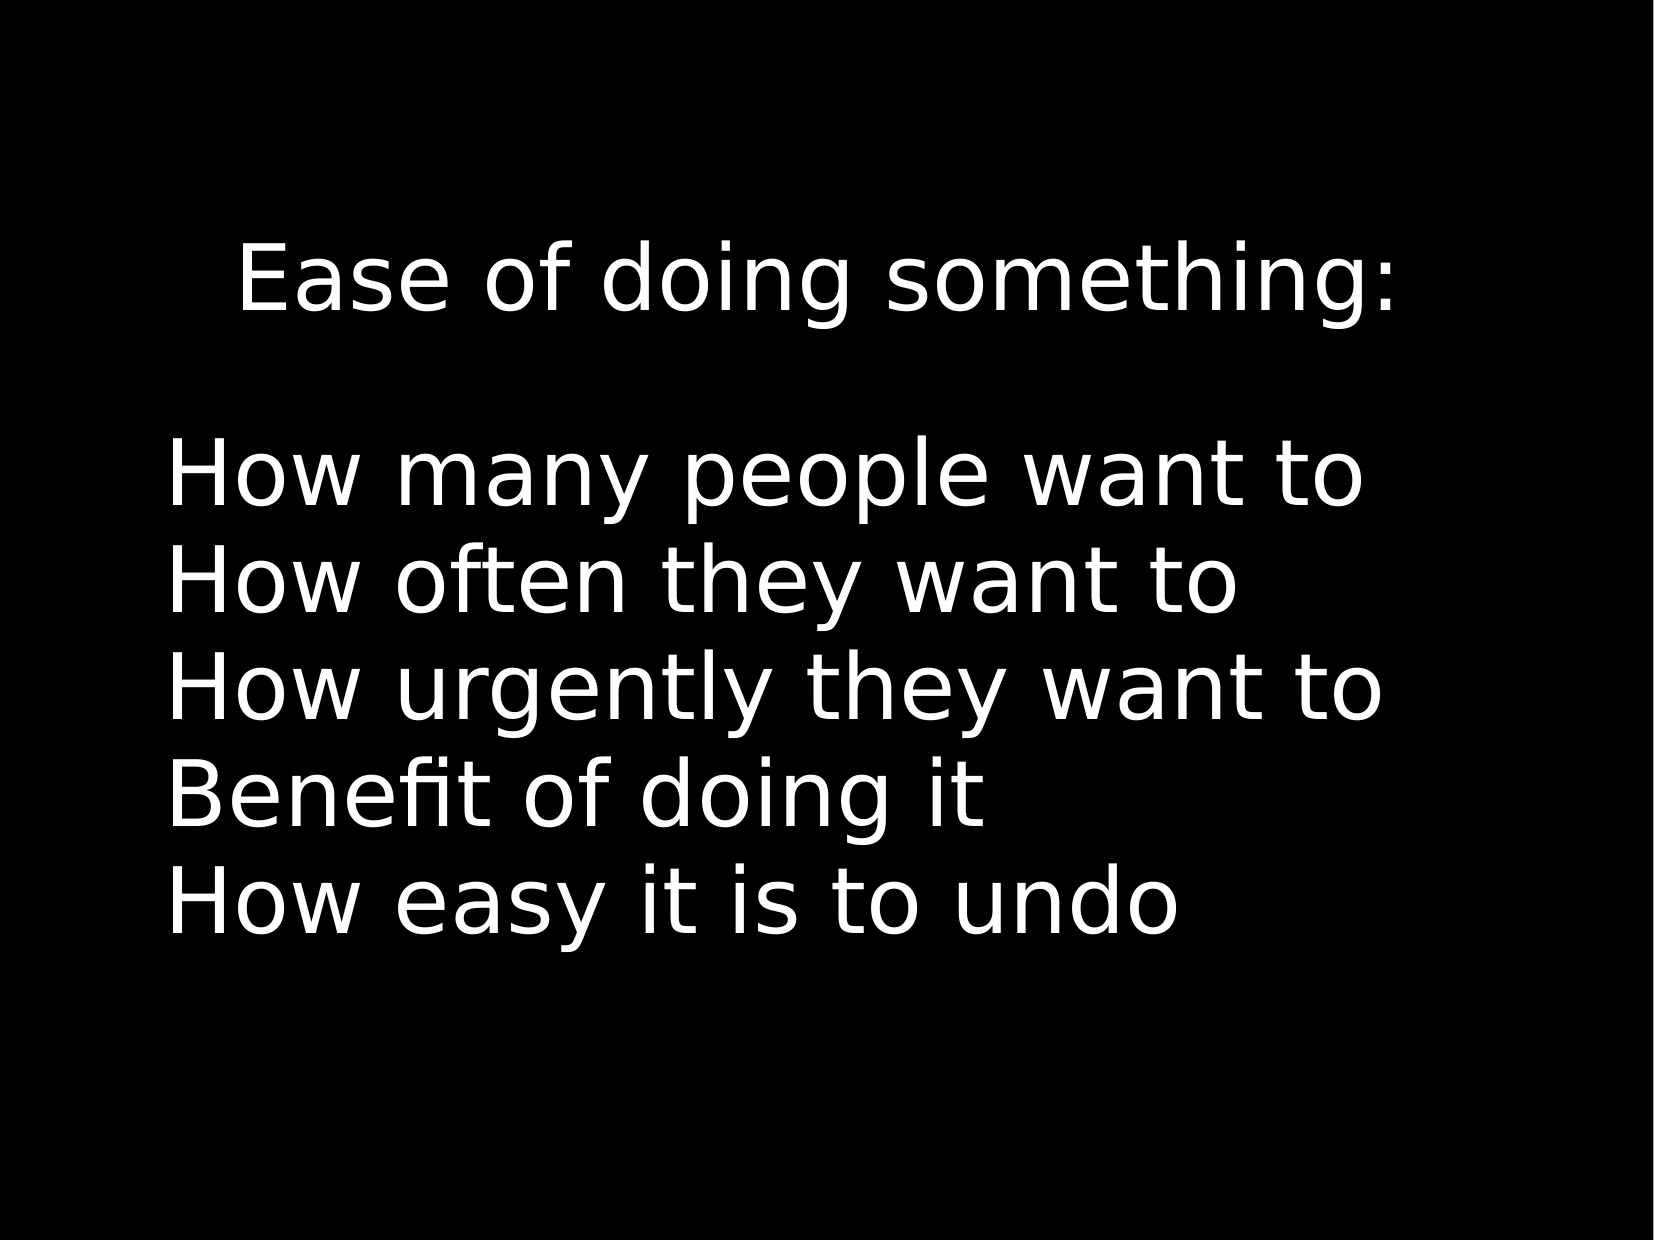

# Ease of doing something:
How many people want to
How often they want to
How urgently they want to
Benefit of doing it
How easy it is to undo